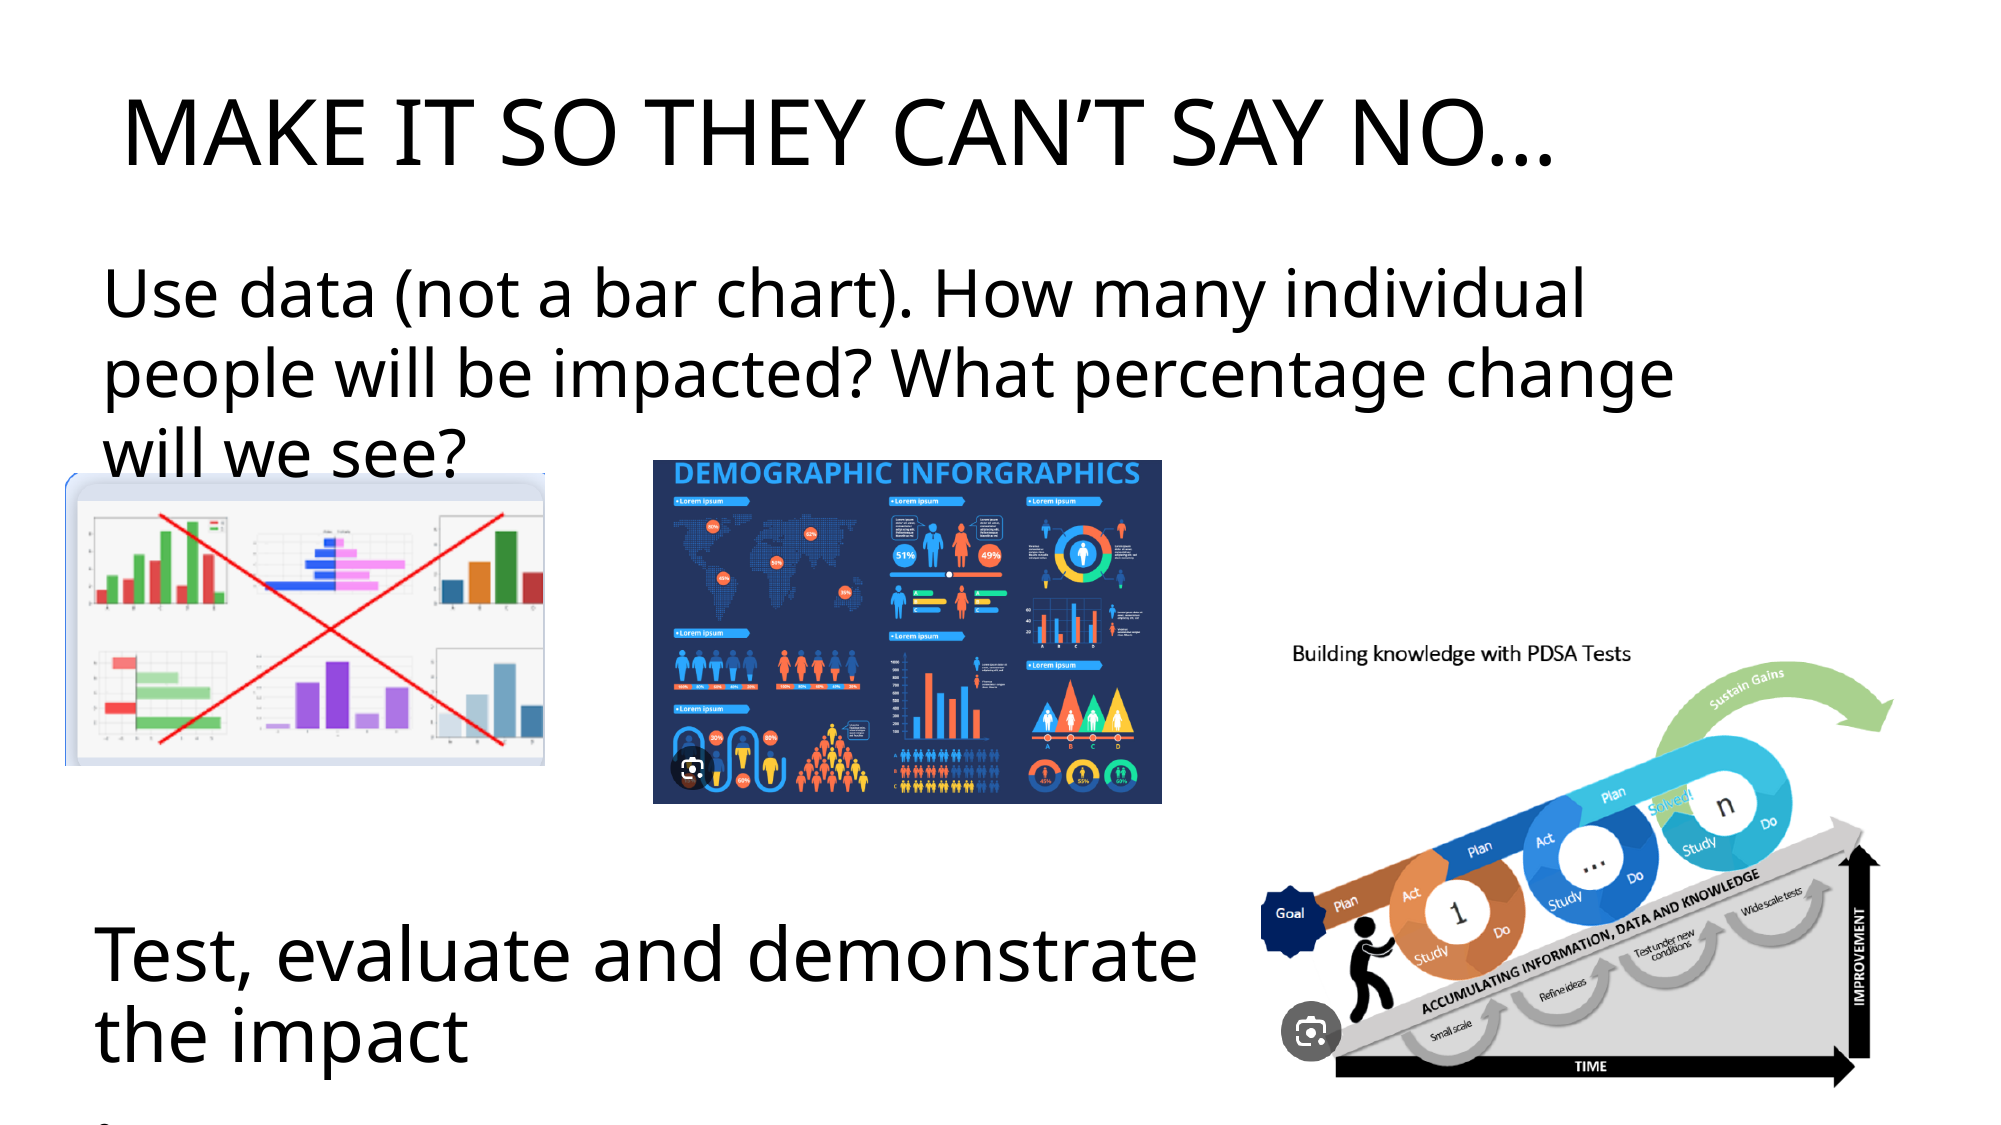

# MAKE IT SO THEY CAN’T SAY NO…
Use data (not a bar chart). How many individual people will be impacted? What percentage change will we see?
Test, evaluate and demonstrate the impact